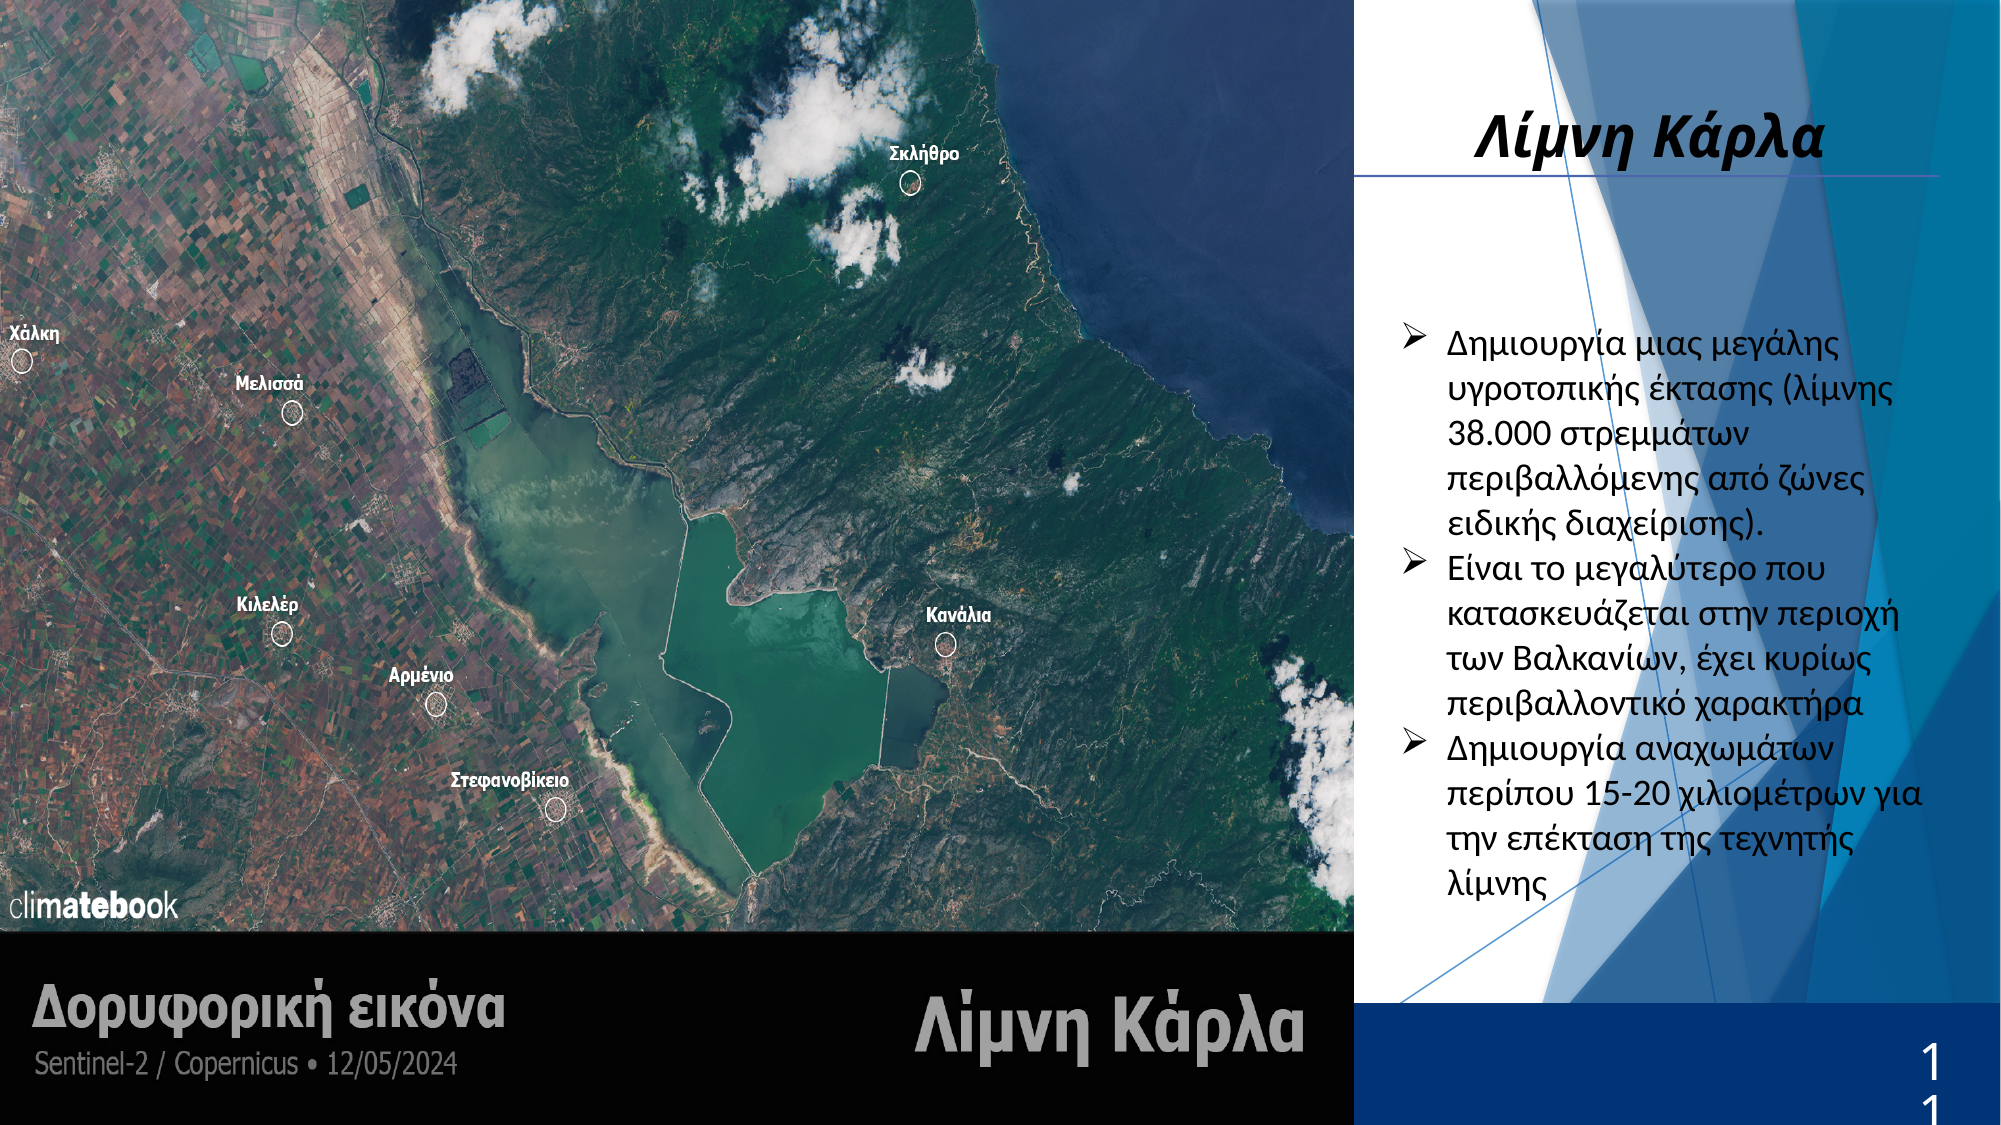

# Λίμνη Κάρλα
Δημιουργία μιας μεγάλης υγροτοπικής έκτασης (λίμνης 38.000 στρεμμάτων περιβαλλόμενης από ζώνες ειδικής διαχείρισης).
Είναι το μεγαλύτερο που κατασκευάζεται στην περιοχή των Βαλκανίων, έχει κυρίως περιβαλλοντικό χαρακτήρα
Δημιουργία αναχωμάτων περίπου 15-20 χιλιομέτρων για την επέκταση της τεχνητής λίμνης